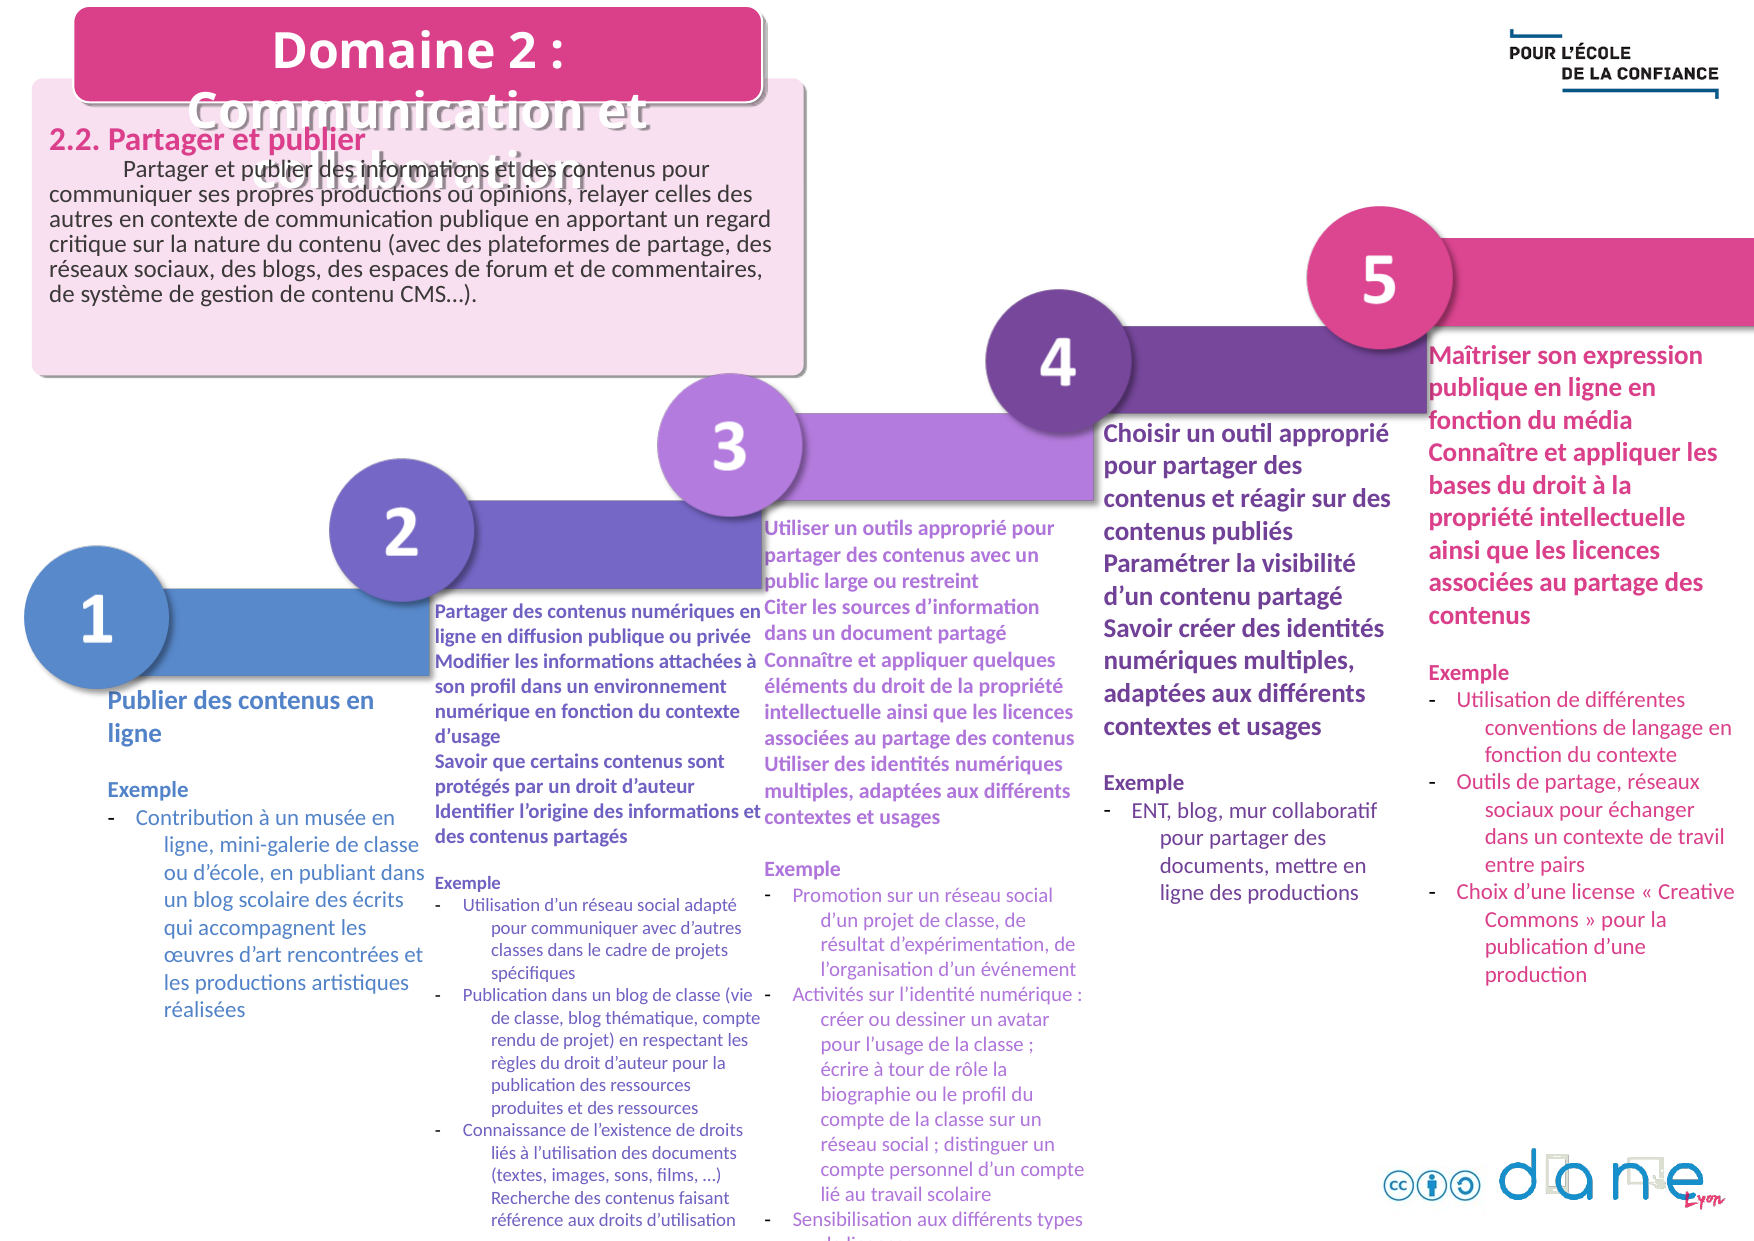

Domaine 2 : Communication et collaboration
2.2. Partager et publier
	Partager et publier des informations et des contenus pour communiquer ses propres productions ou opinions, relayer celles des autres en contexte de communication publique en apportant un regard critique sur la nature du contenu (avec des plateformes de partage, des réseaux sociaux, des blogs, des espaces de forum et de commentaires, de système de gestion de contenu CMS…).
Maîtriser son expression publique en ligne en fonction du média
Connaître et appliquer les bases du droit à la propriété intellectuelle ainsi que les licences associées au partage des contenus
Exemple
Utilisation de différentes conventions de langage en fonction du contexte
Outils de partage, réseaux sociaux pour échanger dans un contexte de travil entre pairs
Choix d’une license « Creative Commons » pour la publication d’une production
Choisir un outil approprié pour partager des contenus et réagir sur des contenus publiés
Paramétrer la visibilité d’un contenu partagé
Savoir créer des identités numériques multiples, adaptées aux différents contextes et usages
Exemple
ENT, blog, mur collaboratif pour partager des documents, mettre en ligne des productions
Utiliser un outils approprié pour partager des contenus avec un public large ou restreint
Citer les sources d’information dans un document partagé
Connaître et appliquer quelques éléments du droit de la propriété intellectuelle ainsi que les licences associées au partage des contenus
Utiliser des identités numériques multiples, adaptées aux différents contextes et usages
Exemple
Promotion sur un réseau social d’un projet de classe, de résultat d’expérimentation, de l’organisation d’un événement
Activités sur l’identité numérique : créer ou dessiner un avatar pour l’usage de la classe ; écrire à tour de rôle la biographie ou le profil du compte de la classe sur un réseau social ; distinguer un compte personnel d’un compte lié au travail scolaire
Sensibilisation aux différents types de licences
Partager des contenus numériques en ligne en diffusion publique ou privée
Modifier les informations attachées à son profil dans un environnement numérique en fonction du contexte d’usage
Savoir que certains contenus sont protégés par un droit d’auteur
Identifier l’origine des informations et des contenus partagés
Exemple
Utilisation d’un réseau social adapté pour communiquer avec d’autres classes dans le cadre de projets spécifiques
Publication dans un blog de classe (vie de classe, blog thématique, compte rendu de projet) en respectant les règles du droit d’auteur pour la publication des ressources produites et des ressources
Connaissance de l’existence de droits liés à l’utilisation des documents (textes, images, sons, films, …) Recherche des contenus faisant référence aux droits d’utilisation
Publier des contenus en ligne
Exemple
Contribution à un musée en ligne, mini-galerie de classe ou d’école, en publiant dans un blog scolaire des écrits qui accompagnent les œuvres d’art rencontrées et les productions artistiques réalisées